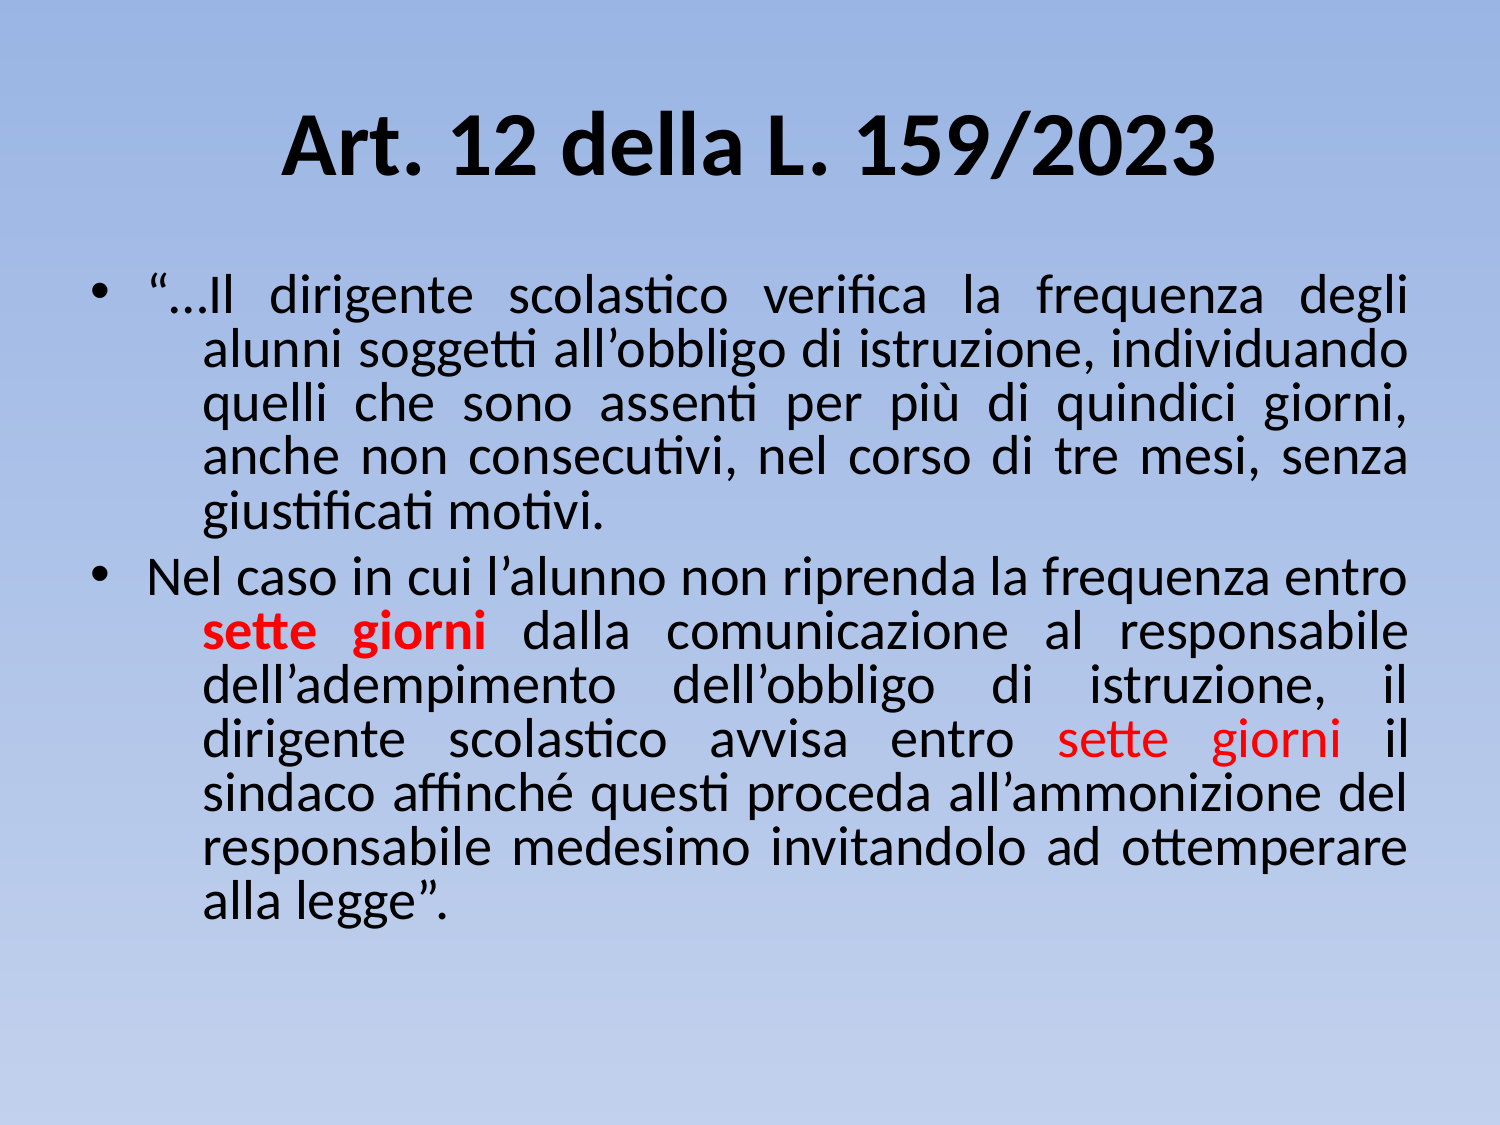

# Art. 12 della L. 159/2023
“…Il dirigente scolastico verifica la frequenza degli alunni soggetti all’obbligo di istruzione, individuando quelli che sono assenti per più di quindici giorni, anche non consecutivi, nel corso di tre mesi, senza giustificati motivi.
Nel caso in cui l’alunno non riprenda la frequenza entro sette giorni dalla comunicazione al responsabile dell’adempimento dell’obbligo di istruzione, il dirigente scolastico avvisa entro sette giorni il sindaco affinché questi proceda all’ammonizione del responsabile medesimo invitandolo ad ottemperare alla legge”.